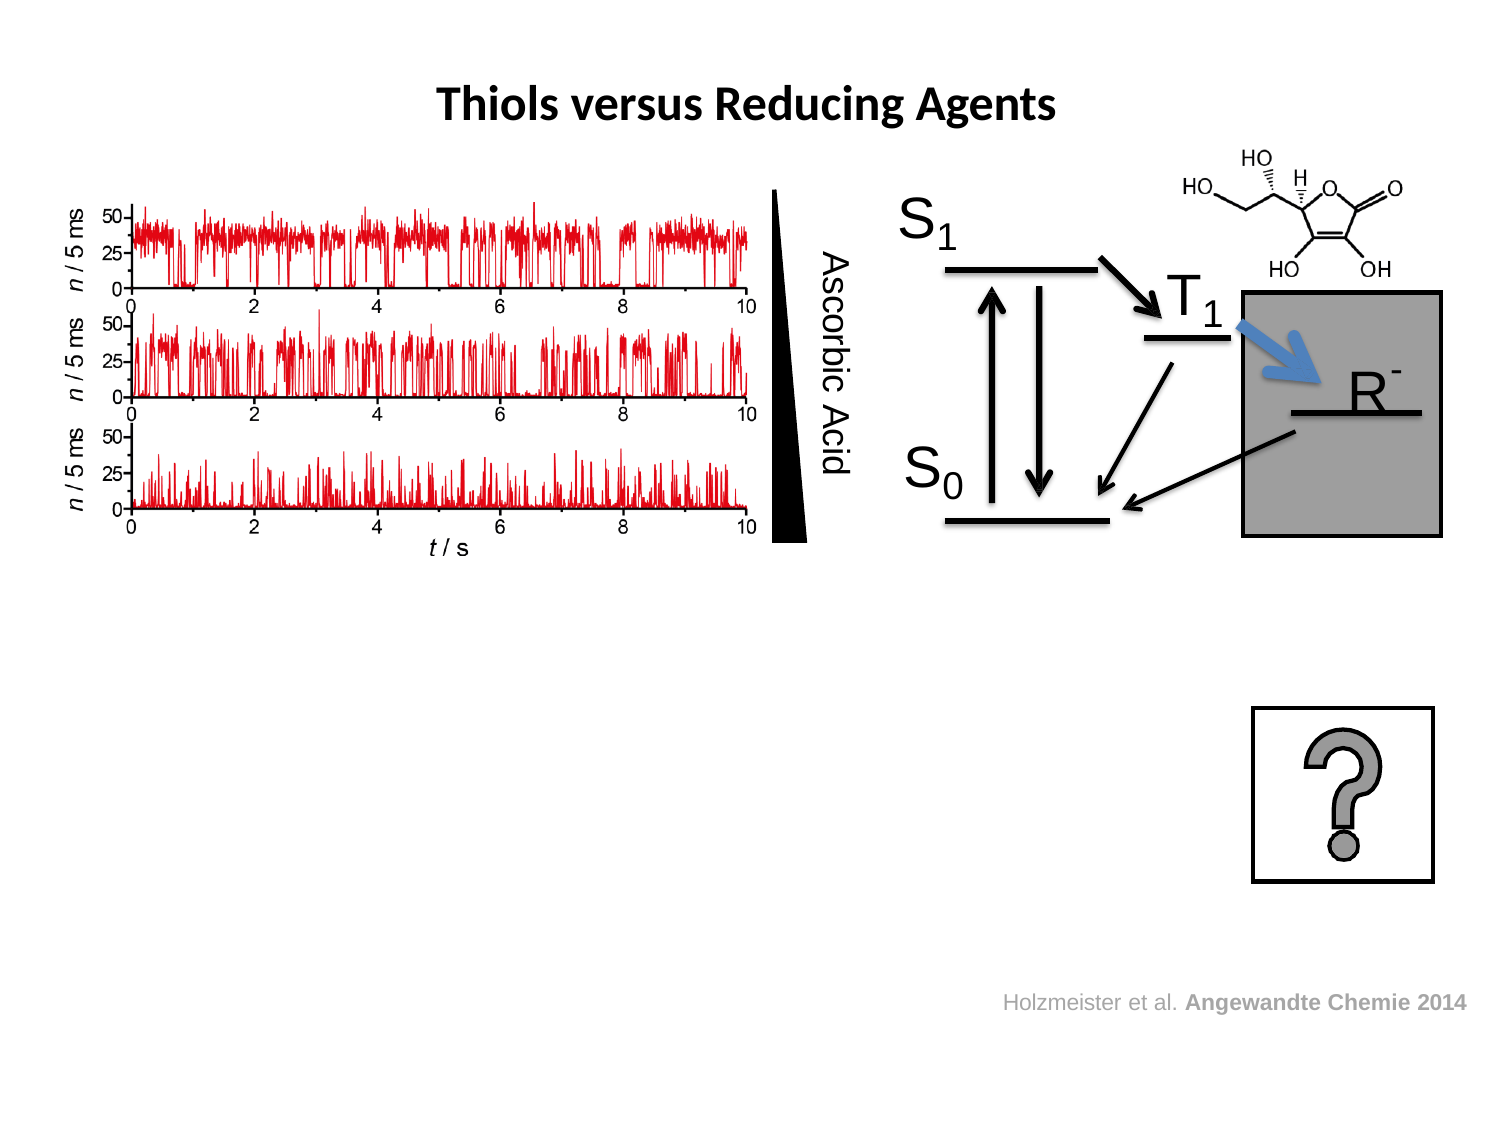

Thiols versus Reducing Agents
S1
Ascorbic Acid
T1
R-
S0
ß-mercaptoethanol
Holzmeister et al. Angewandte Chemie 2014